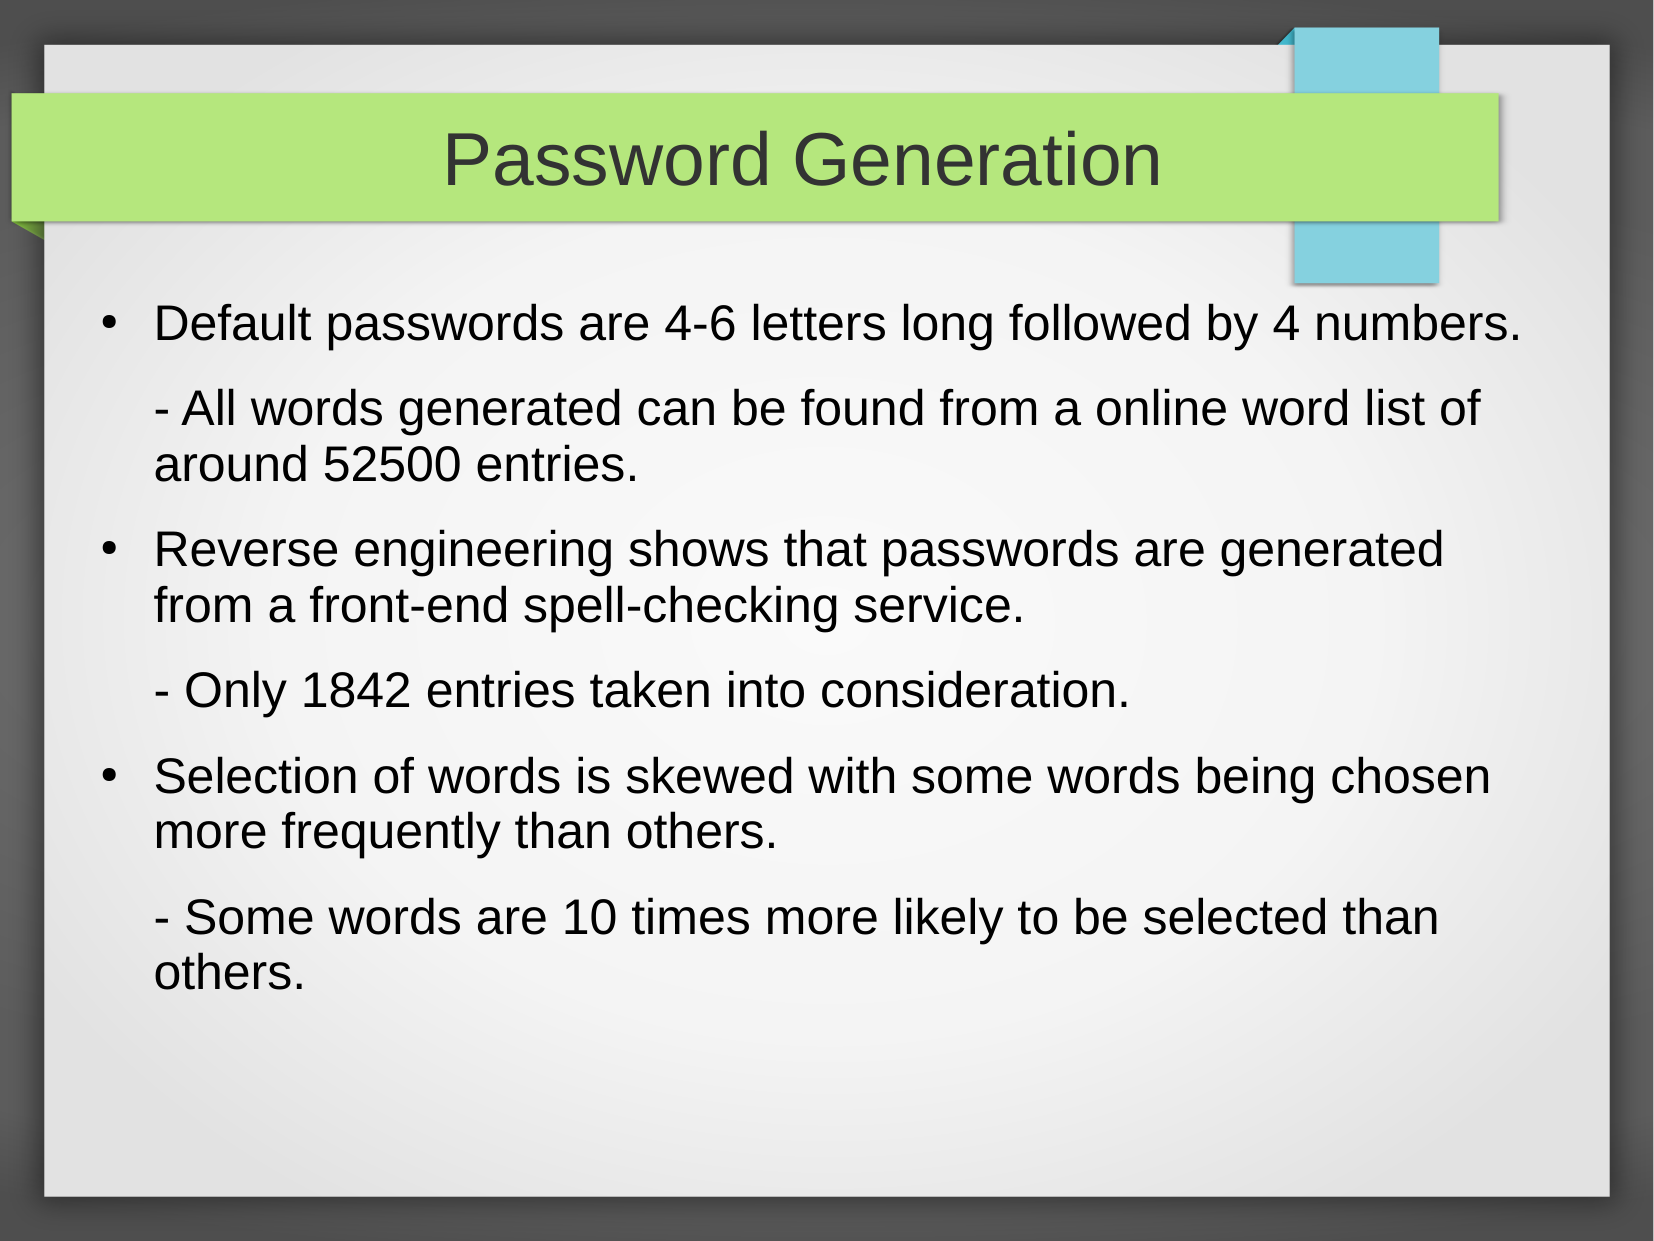

# Password Generation
Default passwords are 4-6 letters long followed by 4 numbers.
- All words generated can be found from a online word list of around 52500 entries.
Reverse engineering shows that passwords are generated from a front-end spell-checking service.
- Only 1842 entries taken into consideration.
Selection of words is skewed with some words being chosen more frequently than others.
- Some words are 10 times more likely to be selected than others.